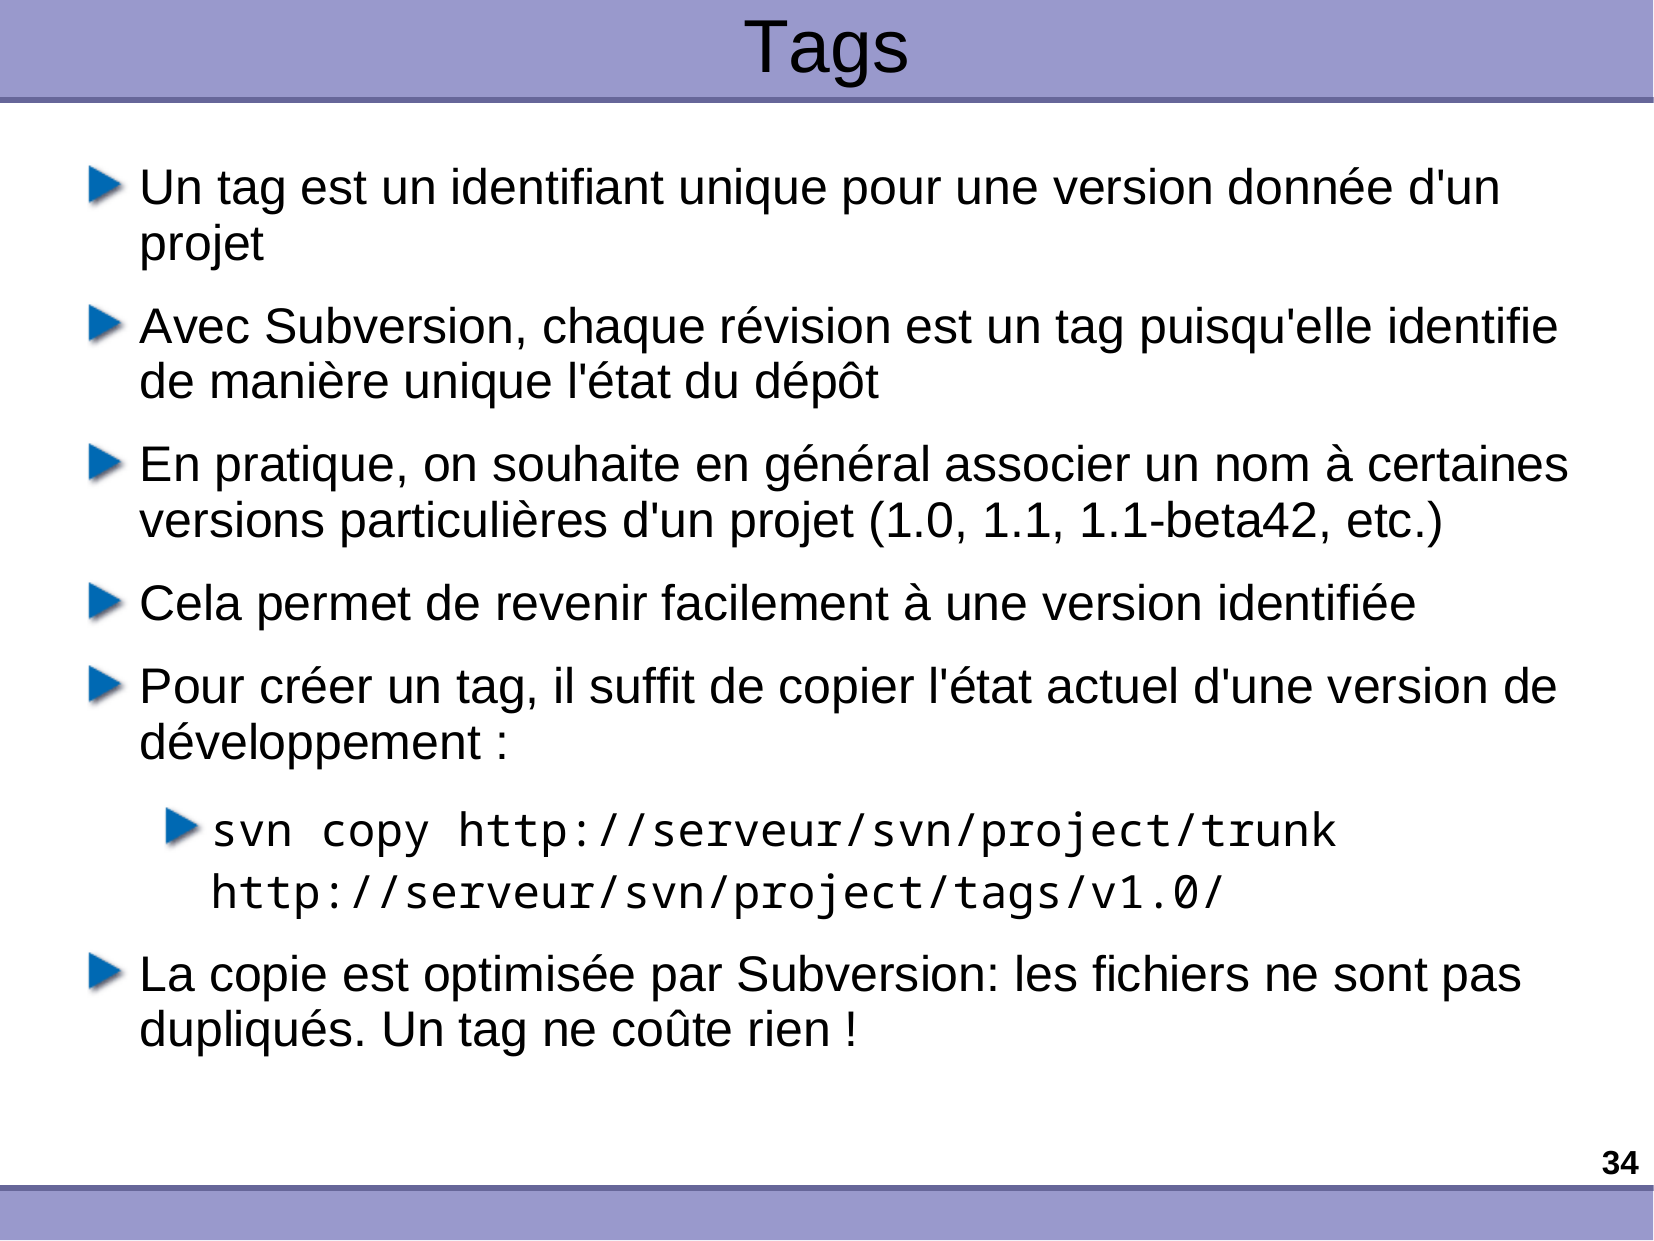

# Tags
Un tag est un identifiant unique pour une version donnée d'un projet
Avec Subversion, chaque révision est un tag puisqu'elle identifie de manière unique l'état du dépôt
En pratique, on souhaite en général associer un nom à certaines versions particulières d'un projet (1.0, 1.1, 1.1-beta42, etc.)
Cela permet de revenir facilement à une version identifiée
Pour créer un tag, il suffit de copier l'état actuel d'une version de développement :
svn copy http://serveur/svn/project/trunk http://serveur/svn/project/tags/v1.0/
La copie est optimisée par Subversion: les fichiers ne sont pas dupliqués. Un tag ne coûte rien !